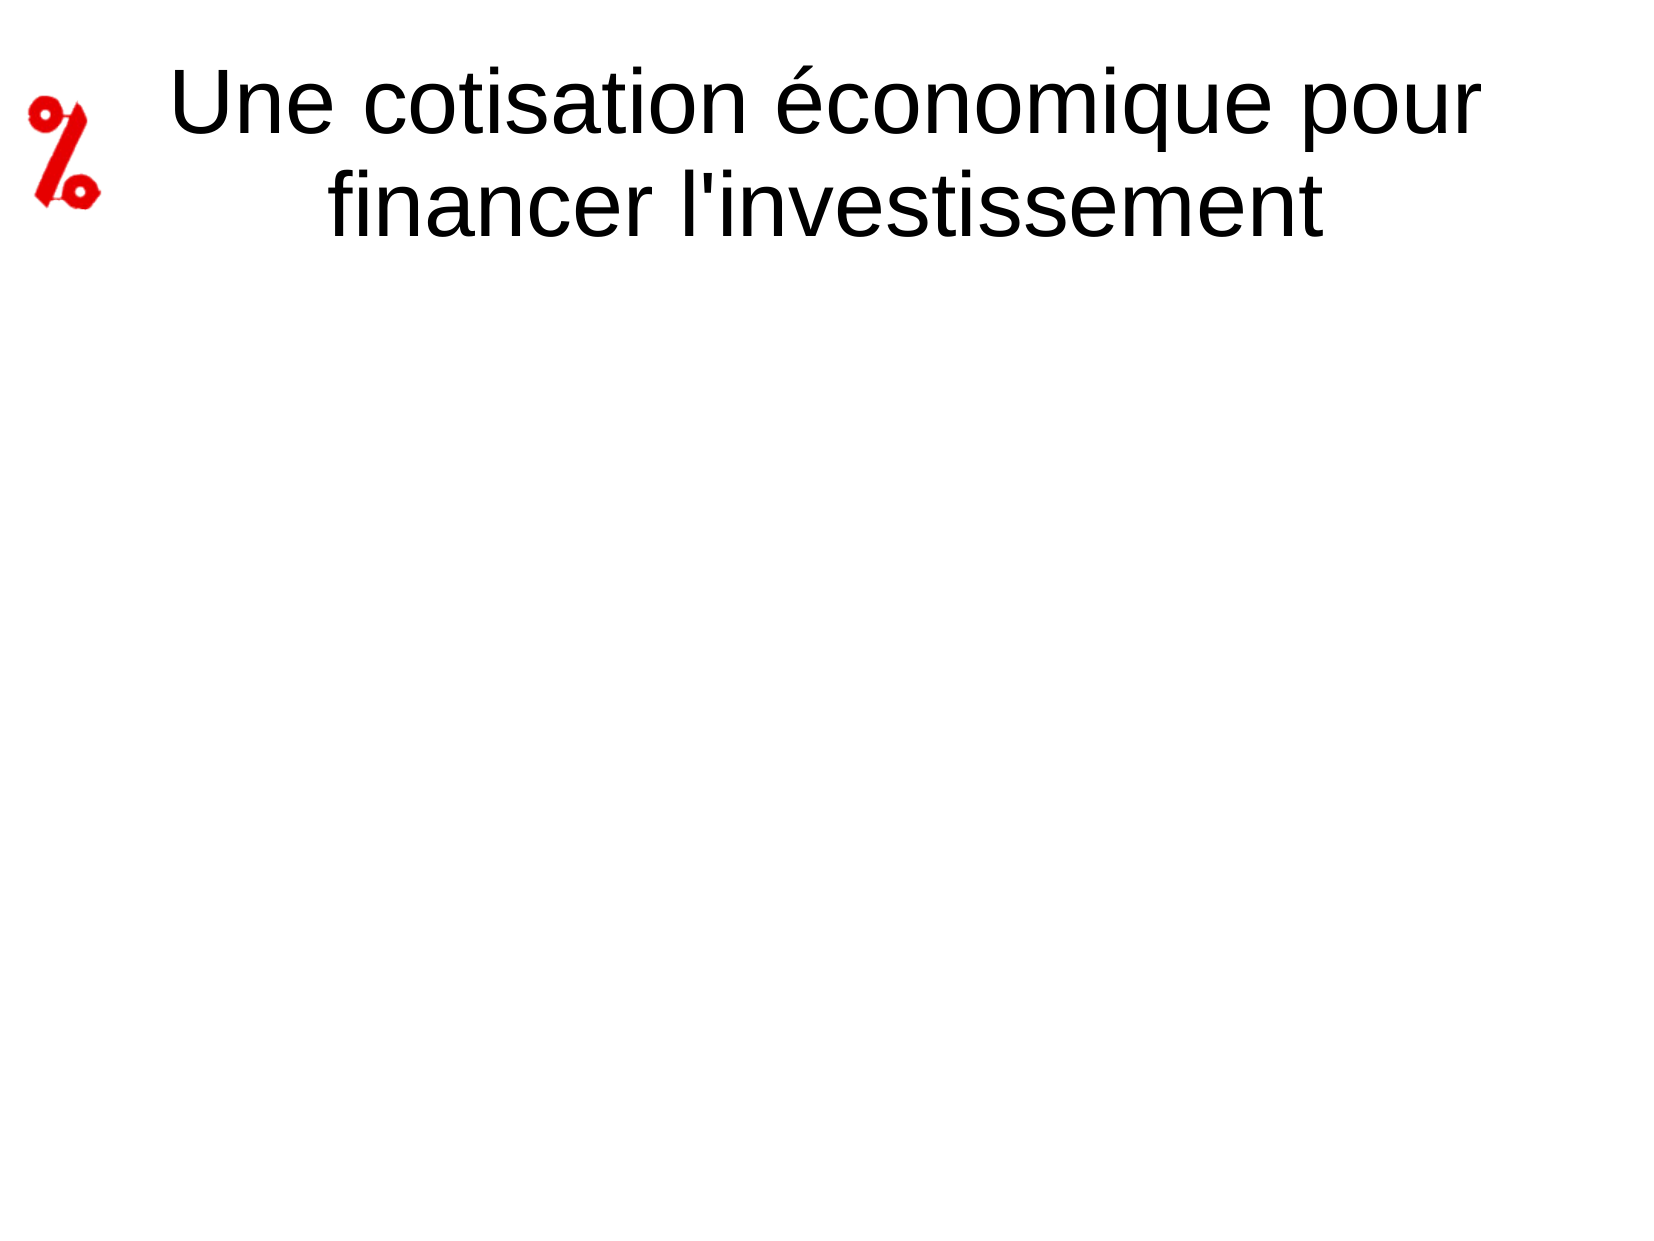

# Une cotisation économique pour financer l'investissement